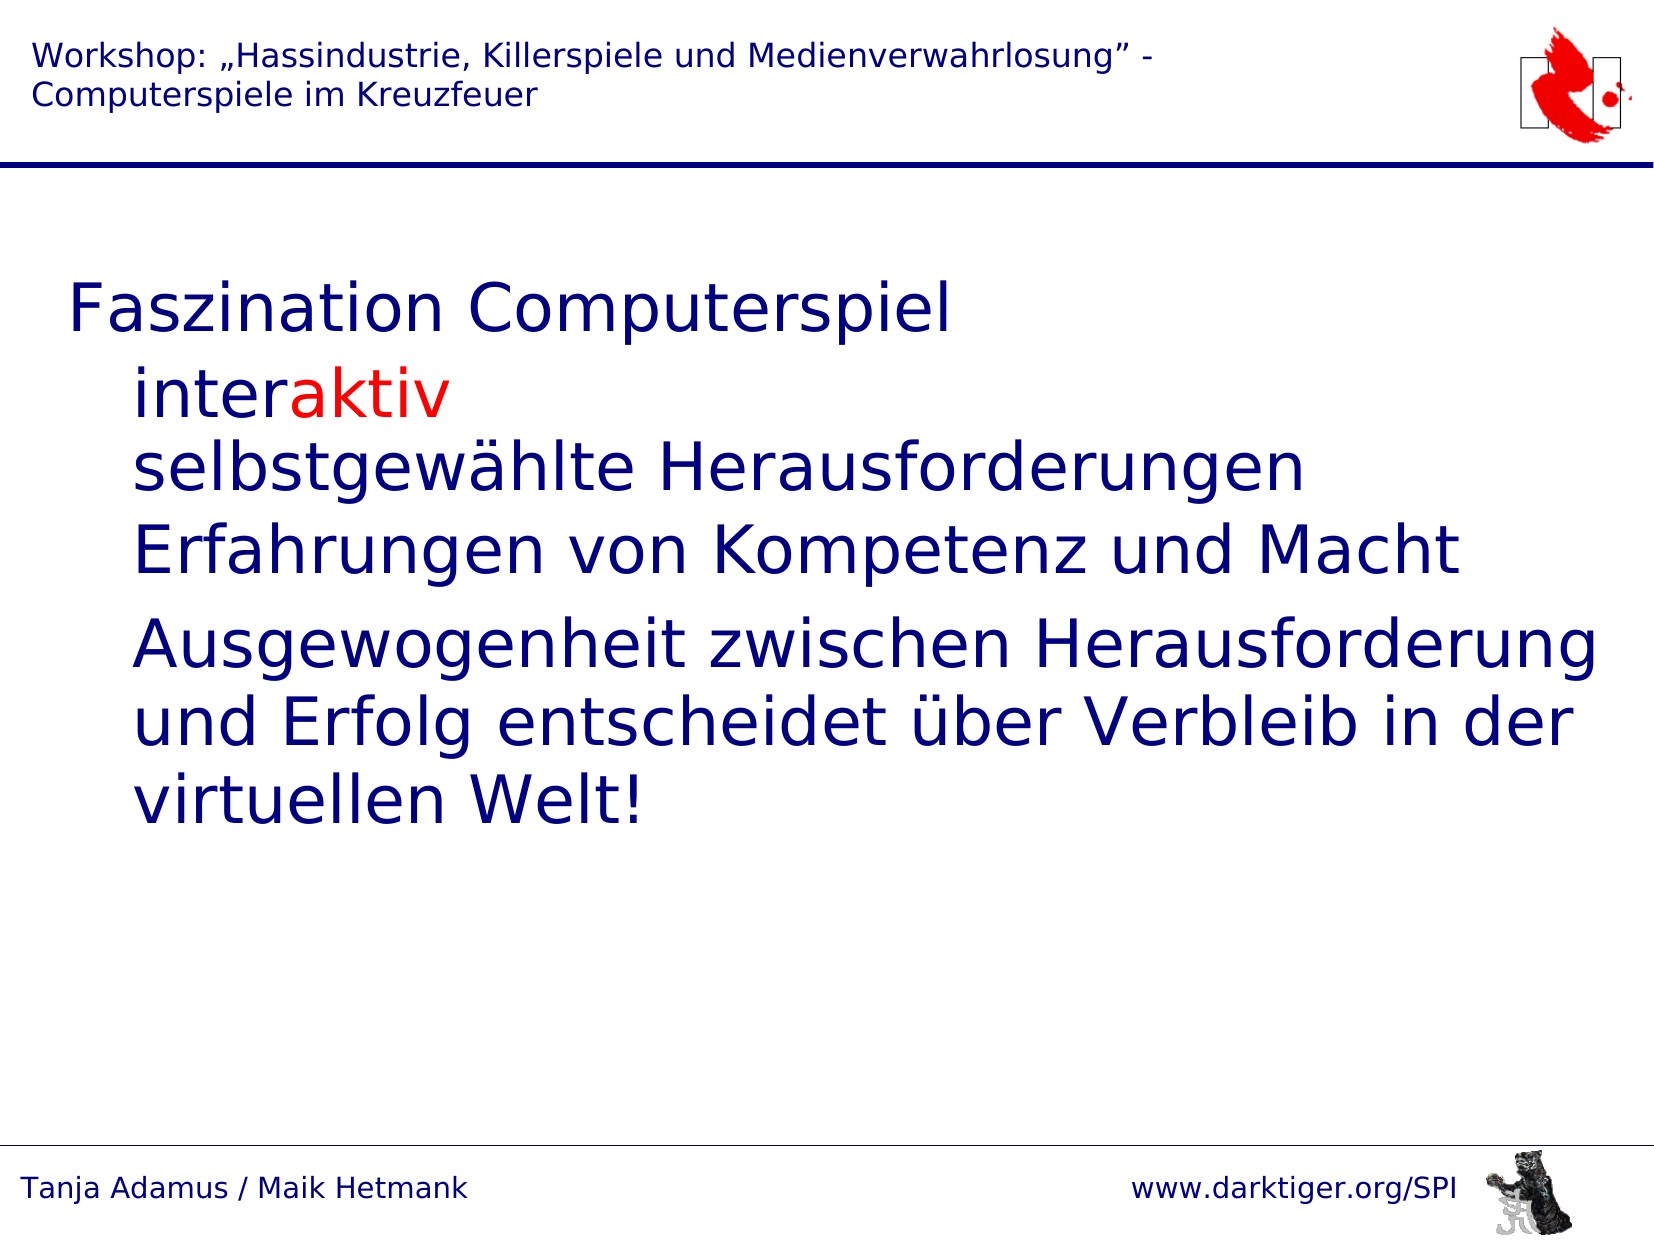

Workshop: „Hassindustrie, Killerspiele und Medienverwahrlosung” - Computerspiele im Kreuzfeuer
Faszination Computerspiel
interaktiv
selbstgewählte Herausforderungen
Erfahrungen von Kompetenz und Macht
Ausgewogenheit zwischen Herausforderung und Erfolg entscheidet über Verbleib in der virtuellen Welt!